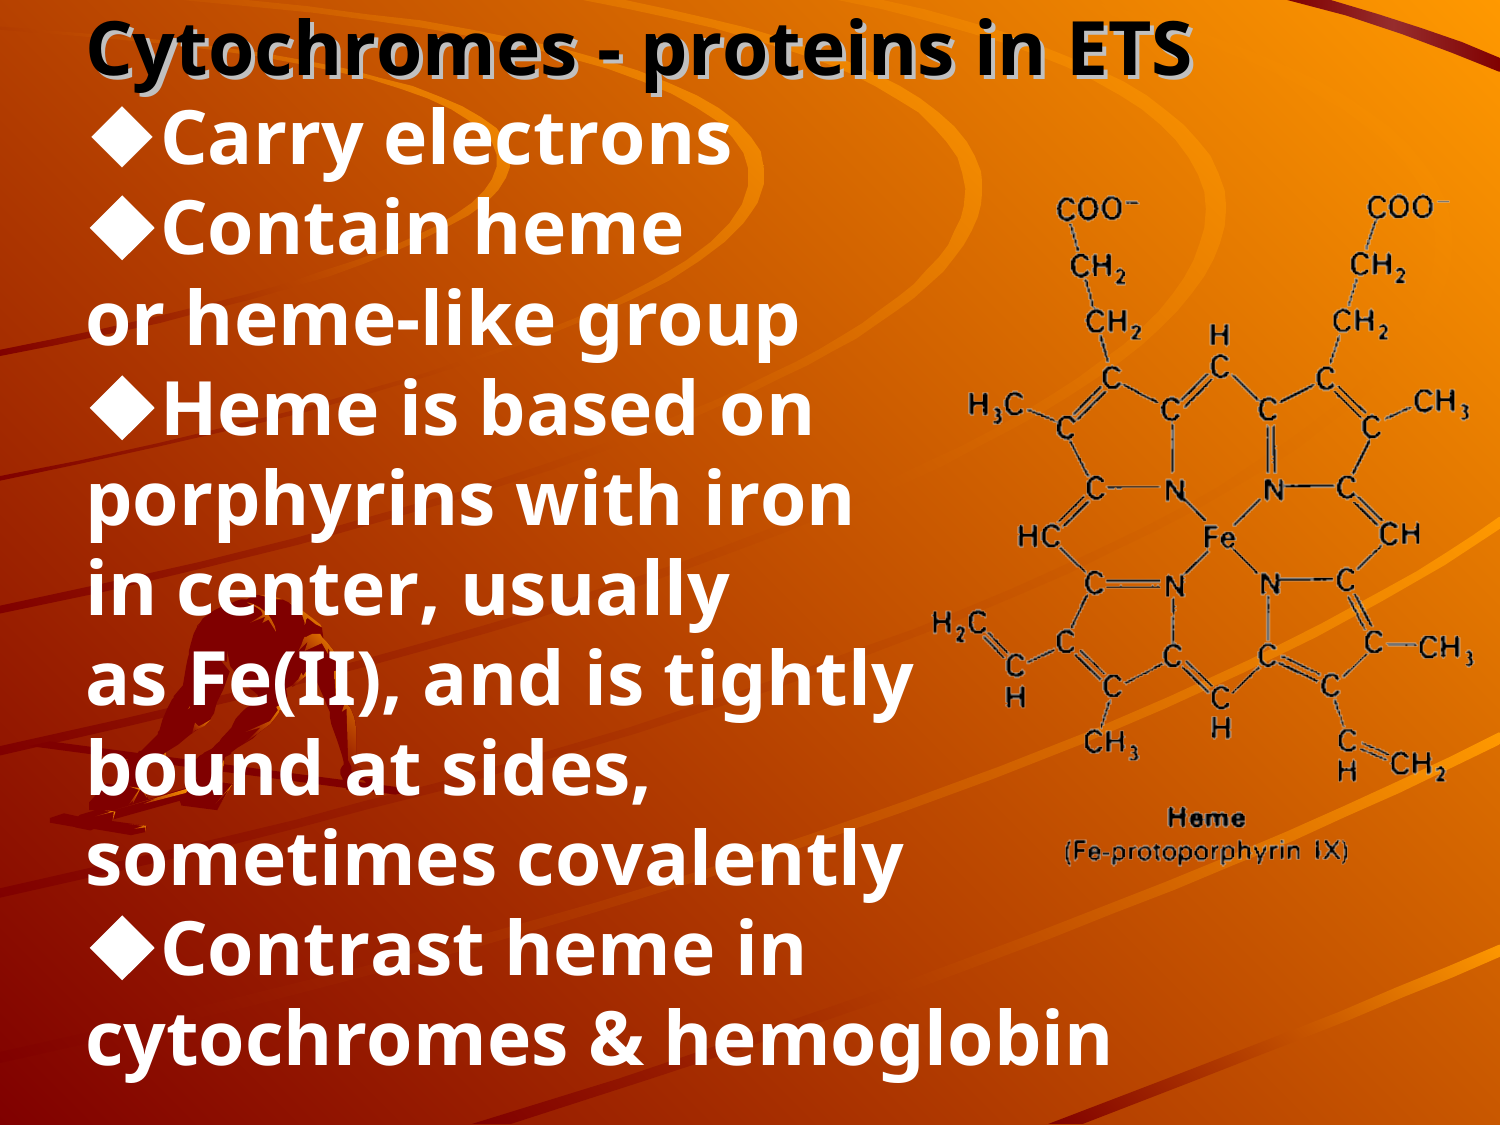

Cytochromes - proteins in ETS
Carry electrons
Contain heme
or heme-like group
Heme is based on
porphyrins with iron
in center, usually
as Fe(II), and is tightly
bound at sides,
sometimes covalently
Contrast heme in cytochromes & hemoglobin